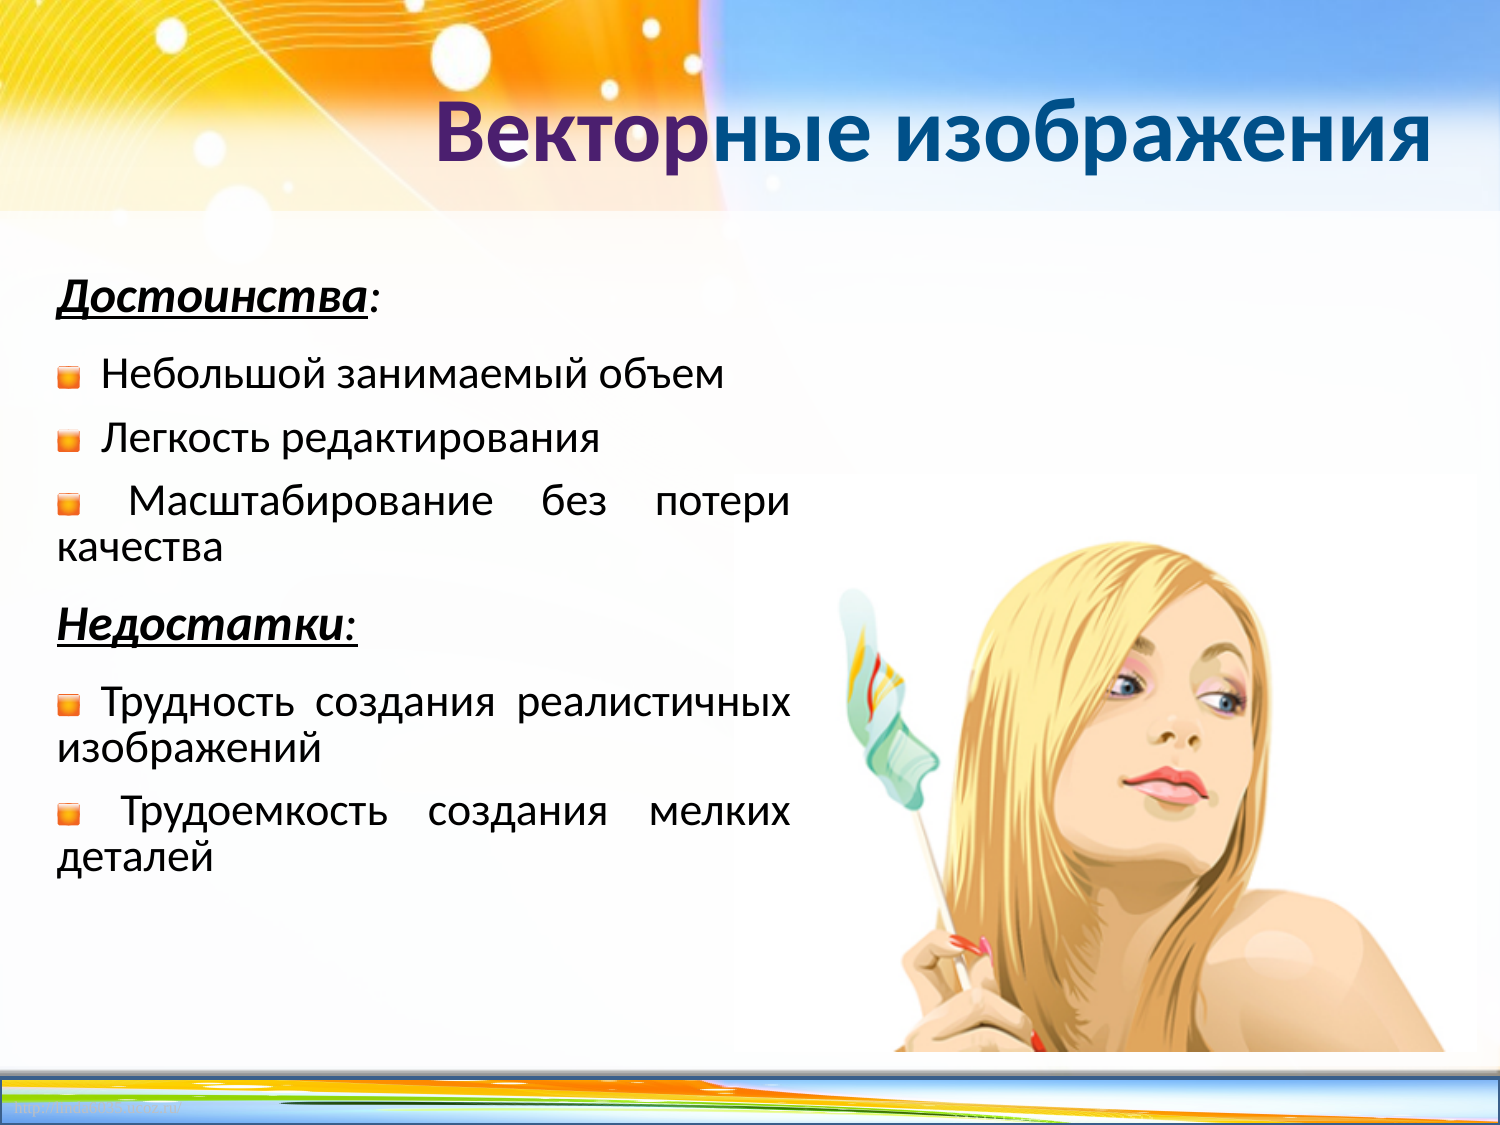

# Векторные изображения
Достоинства:
 Небольшой занимаемый объем
 Легкость редактирования
 Масштабирование без потери качества
Недостатки:
 Трудность создания реалистичных изображений
 Трудоемкость создания мелких деталей